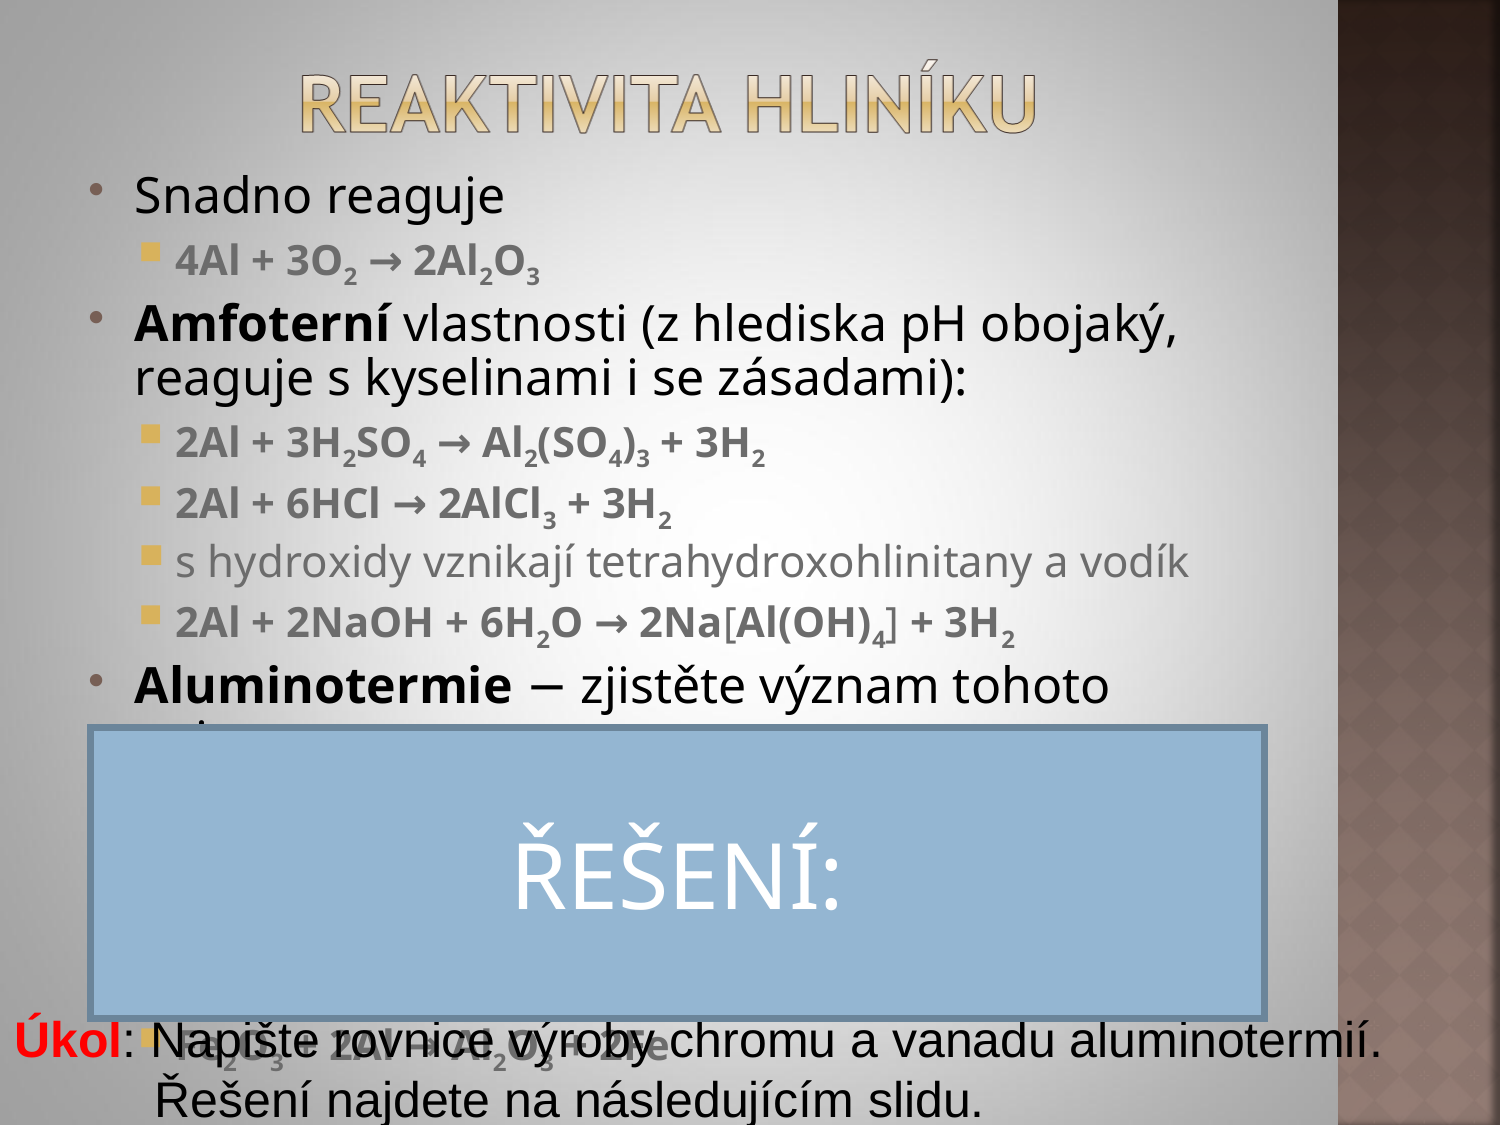

# Snadno reaguje
4Al + 3O2 → 2Al2O3
Amfoterní vlastnosti (z hlediska pH obojaký, reaguje s kyselinami i se zásadami):
2Al + 3H2SO4 → Al2(SO4)3 + 3H2
2Al + 6HCl → 2AlCl3 + 3H2
s hydroxidy vznikají tetrahydroxohlinitany a vodík
2Al + 2NaOH + 6H2O → 2Na[Al(OH)4] + 3H2
Aluminotermie − zjistěte význam tohoto pojmu
schopnost hliníku vázat kyslík, která se využívá při výrobě některých kovů (Mn, Mo, Cr, V),
z jiných oxidů za vysoké teploty (3000°C i více)
využívá se redukční schopnost hliníku!!!
Fe2O3 + 2Al → Al2O3 + 2Fe
ŘEŠENÍ:
Úkol: Napište rovnice výroby chromu a vanadu aluminotermií.
 Řešení najdete na následujícím slidu.